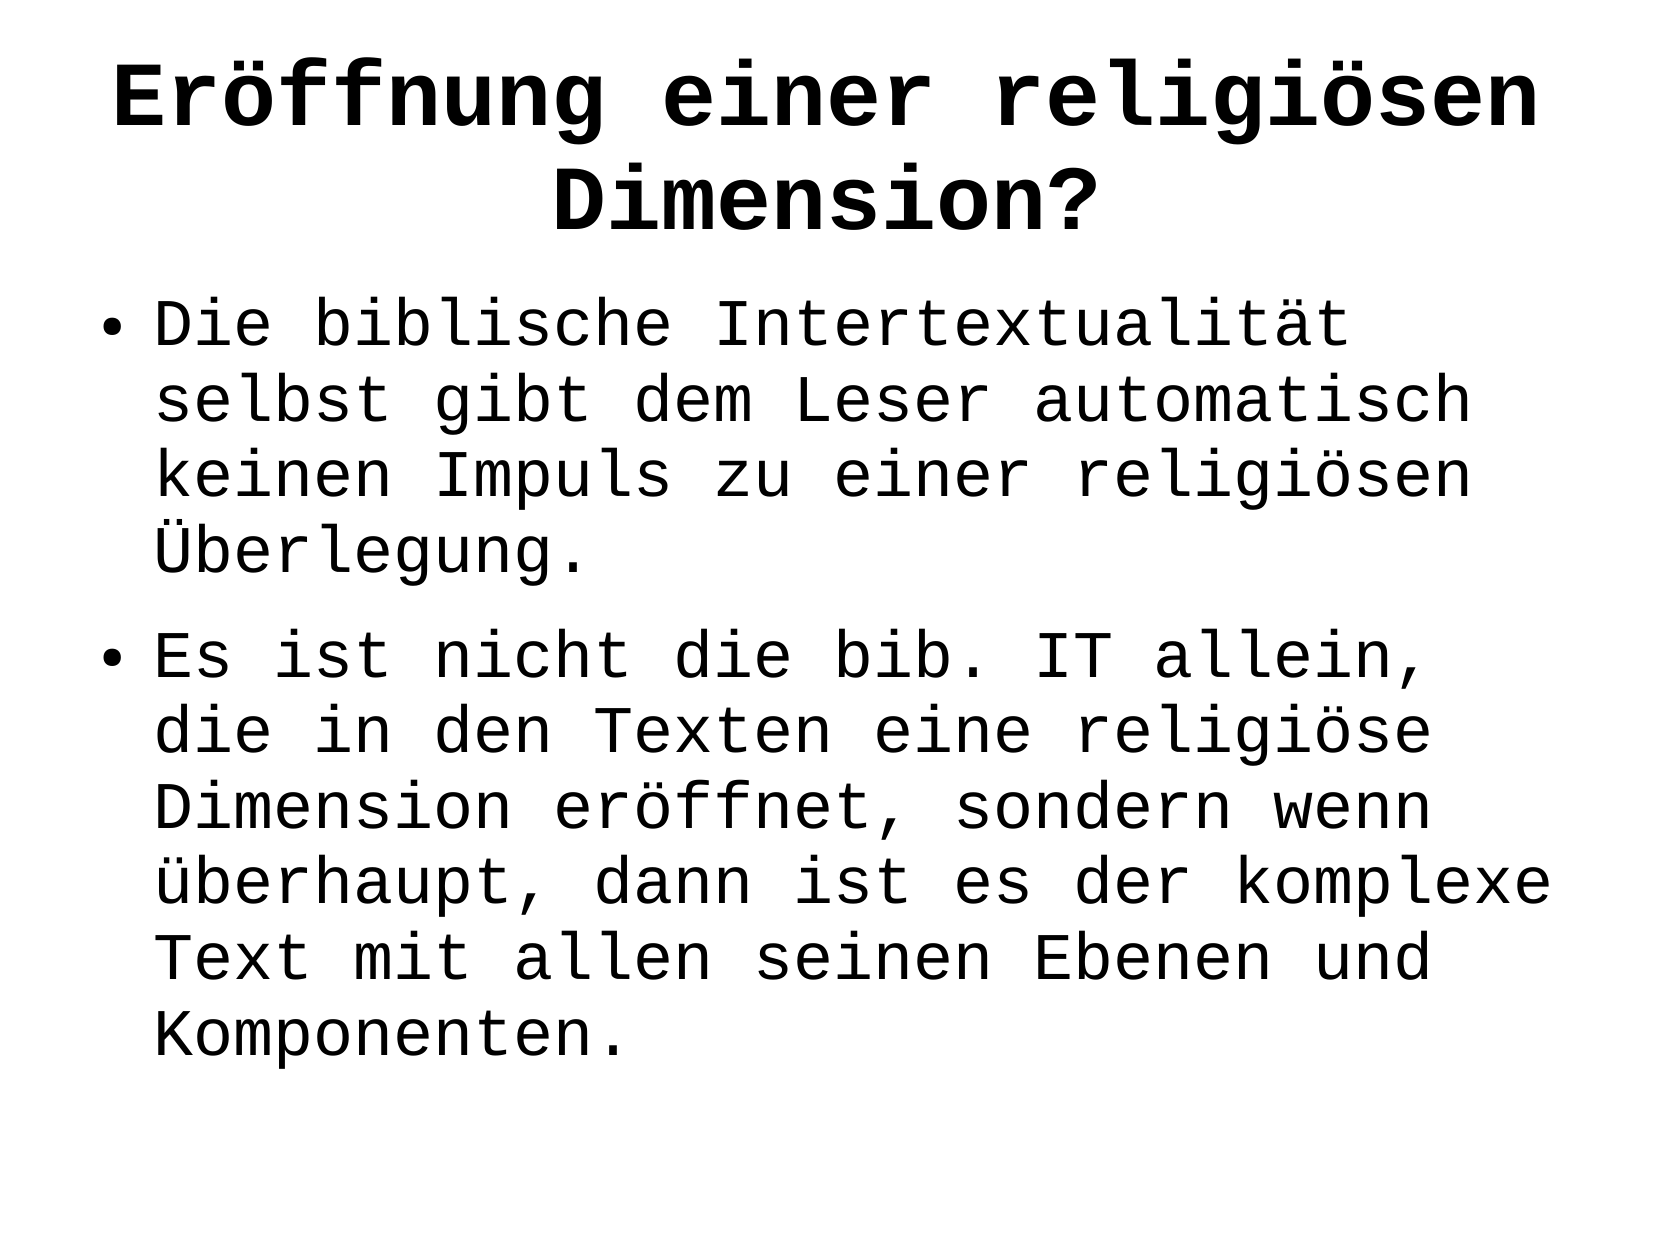

# Eröffnung einer religiösen Dimension?
Die biblische Intertextualität selbst gibt dem Leser automatisch keinen Impuls zu einer religiösen Überlegung.
Es ist nicht die bib. IT allein, die in den Texten eine religiöse Dimension eröffnet, sondern wenn überhaupt, dann ist es der komplexe Text mit allen seinen Ebenen und Komponenten.